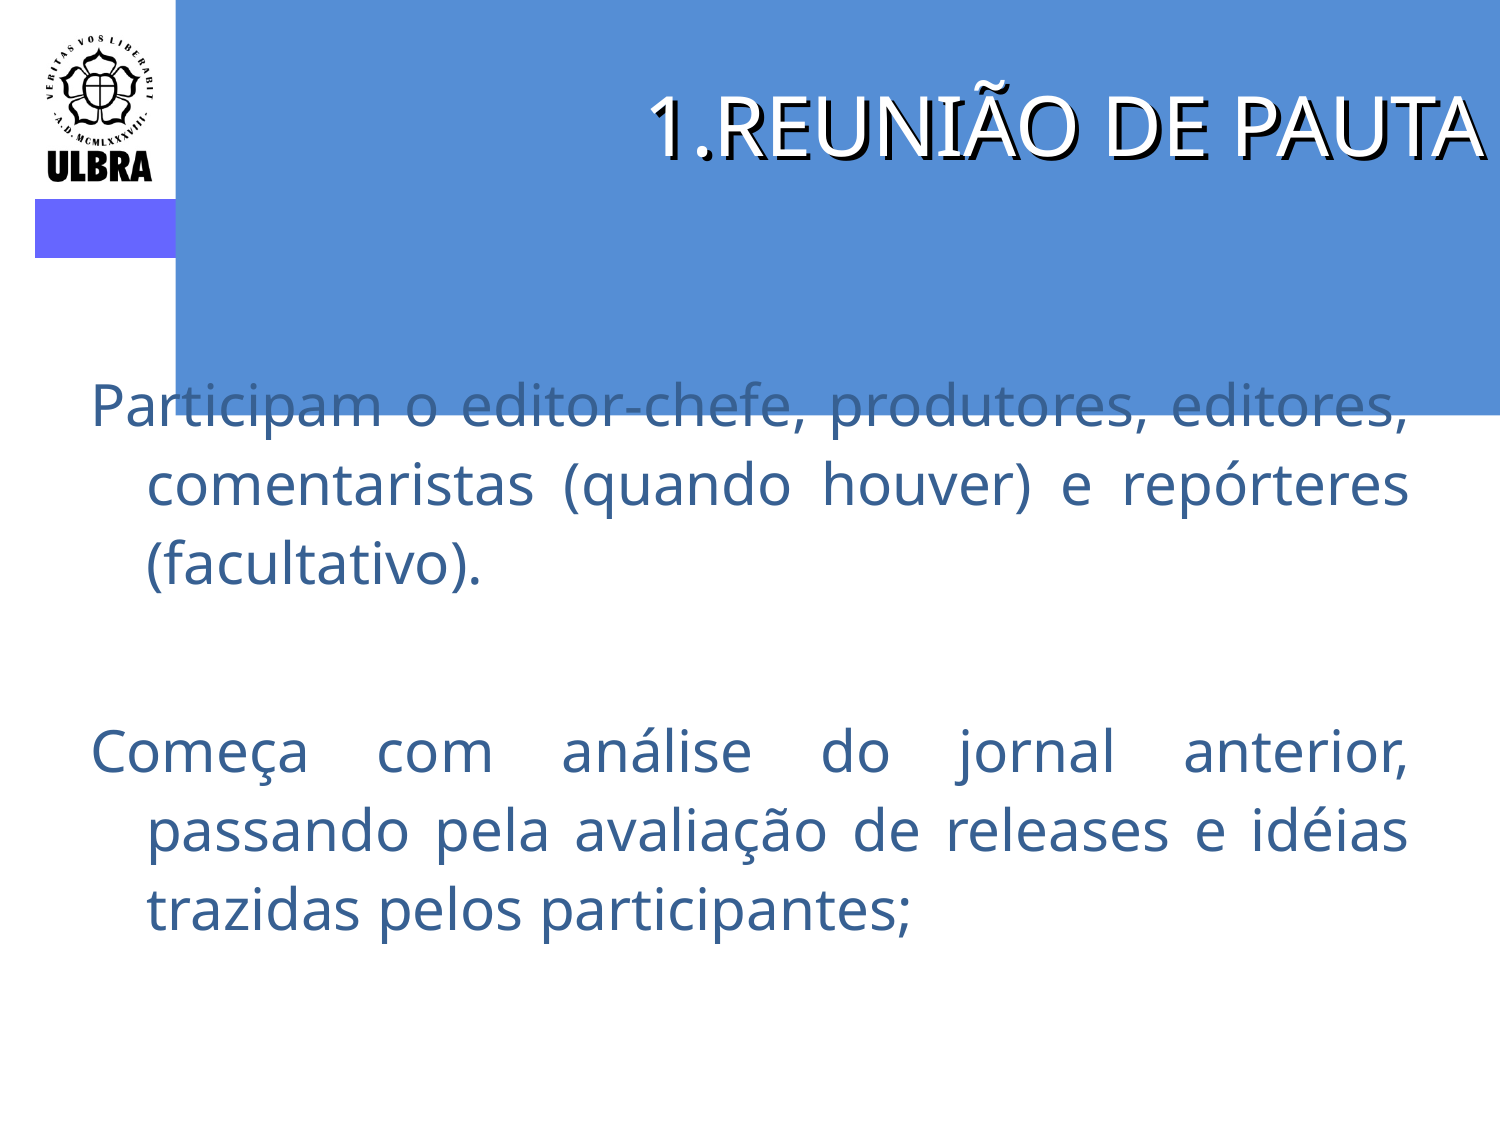

# 1.REUNIÃO DE PAUTA
Participam o editor-chefe, produtores, editores, comentaristas (quando houver) e repórteres (facultativo).
Começa com análise do jornal anterior, passando pela avaliação de releases e idéias trazidas pelos participantes;